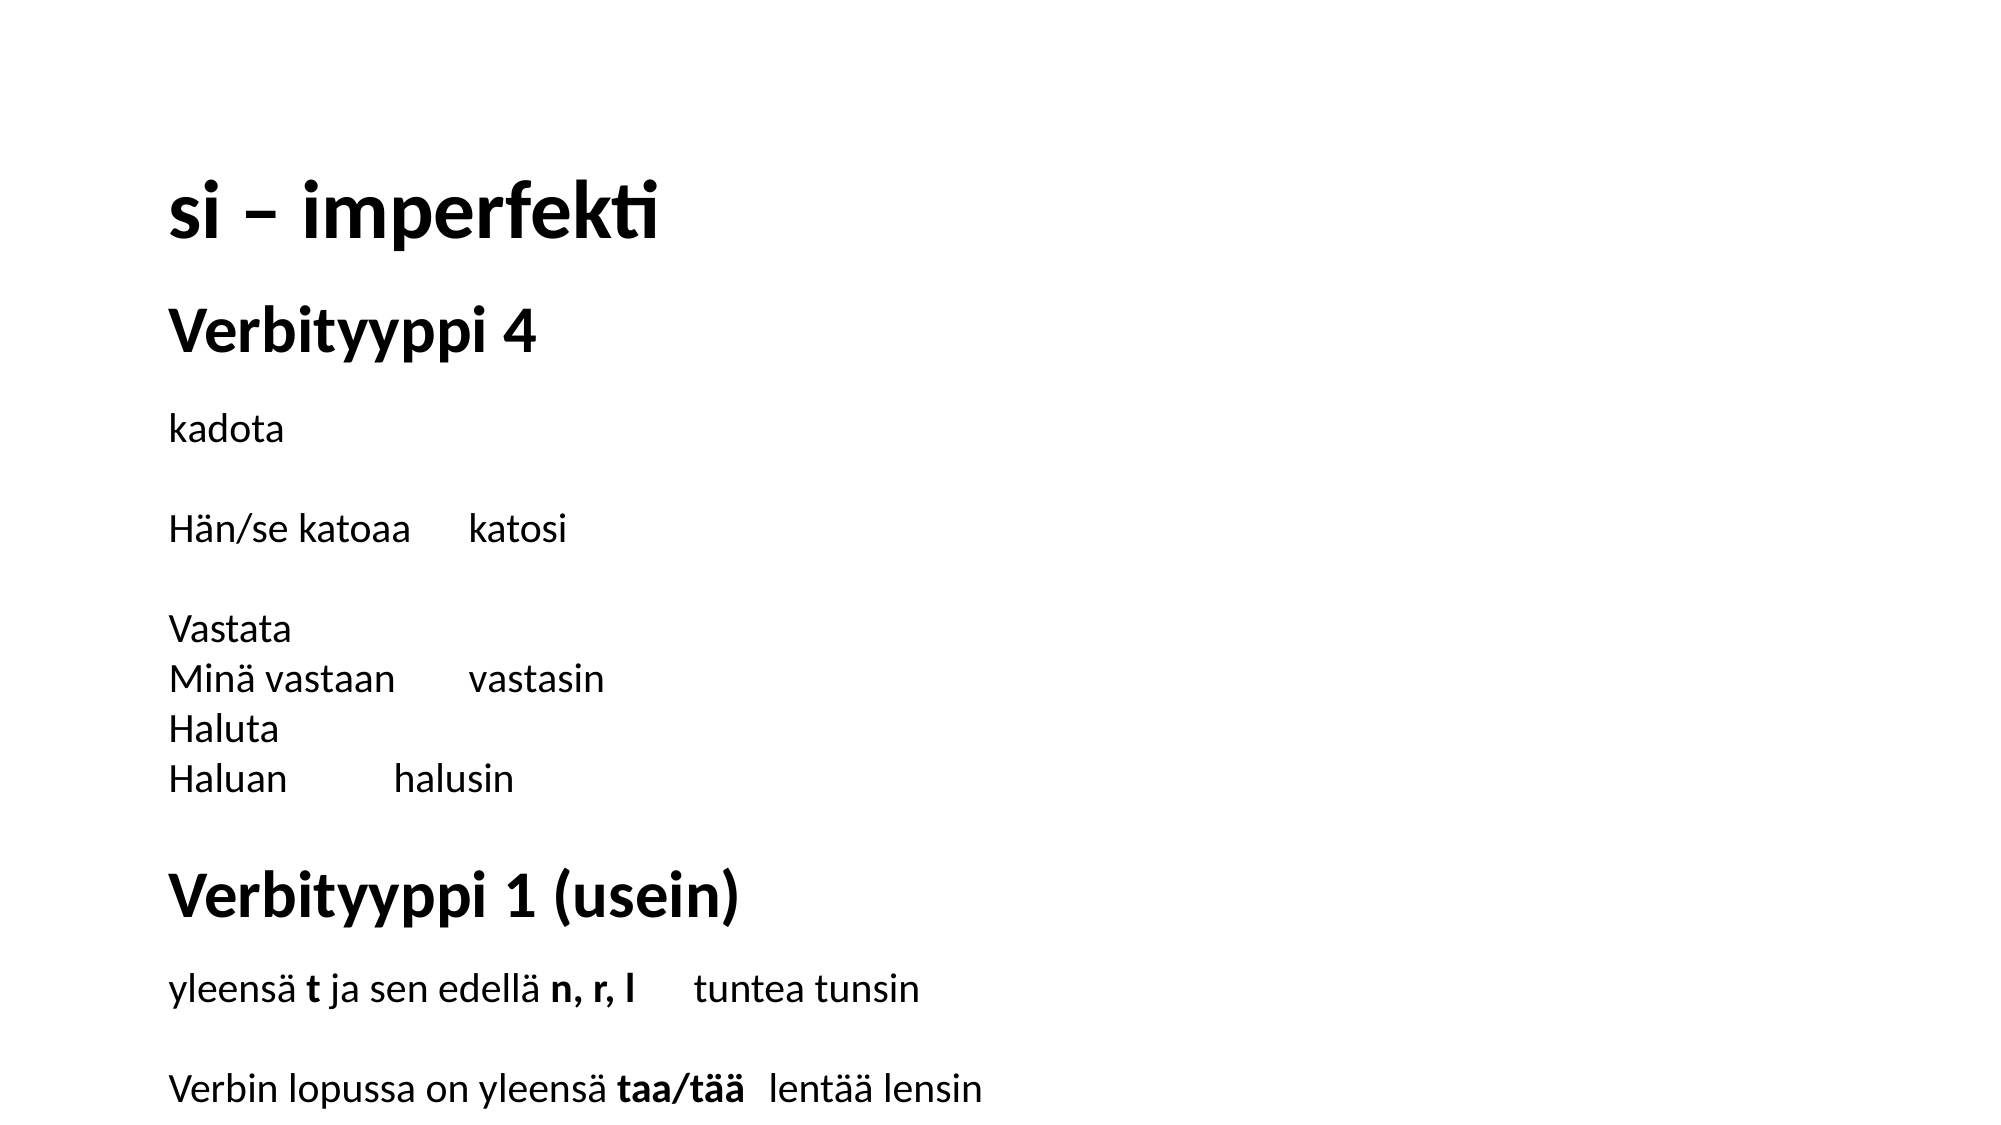

si – imperfekti
Verbityyppi 4
kadota
Hän/se katoaa	katosi
Vastata
Minä vastaan	vastasin
Haluta
Haluan		halusin
Verbityyppi 1 (usein)
yleensä t ja sen edellä n, r, l 	tuntea tunsin
Verbin lopussa on yleensä taa/tää 	lentää lensin
tietää
tiedät tiesit